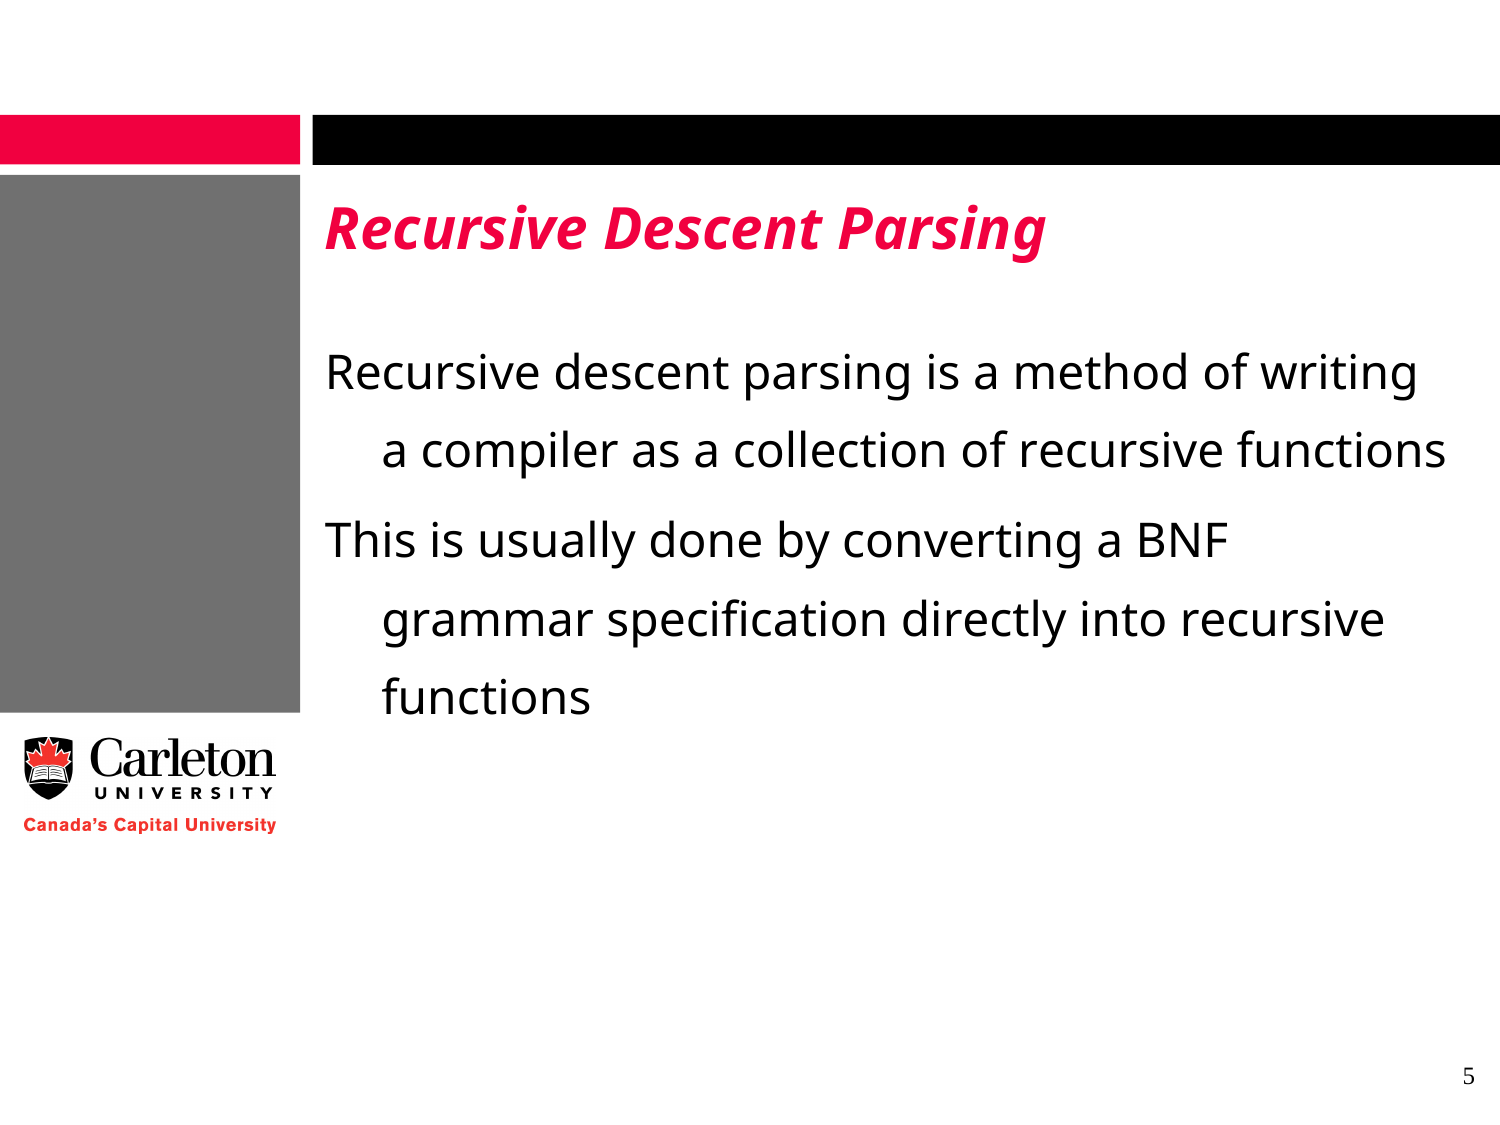

# Recursive Descent Parsing
Recursive descent parsing is a method of writing a compiler as a collection of recursive functions
This is usually done by converting a BNF grammar specification directly into recursive functions
5